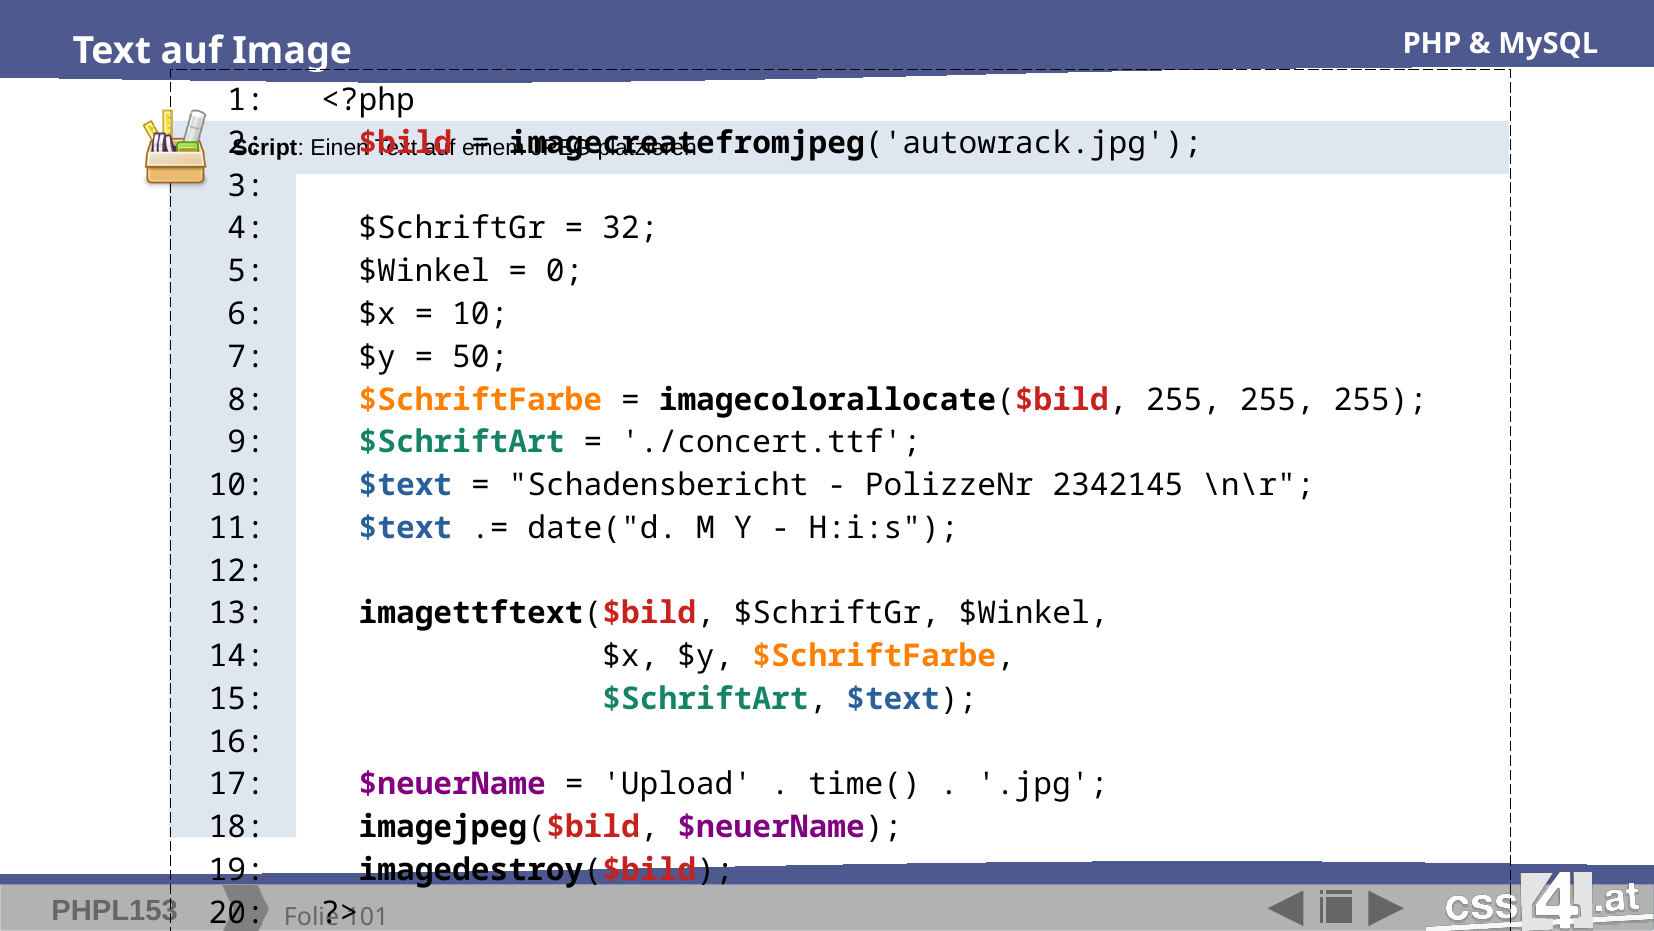

PHP & MySQL
Text auf Image
 1: <?php
 2: $bild = imagecreatefromjpeg('autowrack.jpg');
 3:
 4: $SchriftGr = 32;
 5: $Winkel = 0;
 6: $x = 10;
 7: $y = 50;
 8: $SchriftFarbe = imagecolorallocate($bild, 255, 255, 255);
 9: $SchriftArt = './concert.ttf';
10: $text = "Schadensbericht - PolizzeNr 2342145 \n\r";
11: $text .= date("d. M Y - H:i:s");
12:
13: imagettftext($bild, $SchriftGr, $Winkel,
14: $x, $y, $SchriftFarbe,
15: $SchriftArt, $text);
16:
17: $neuerName = 'Upload' . time() . '.jpg';
18: imagejpeg($bild, $neuerName);
19: imagedestroy($bild);
20: ?>
Script: Einen Text auf einem JPEG platzieren
PHPL153
Folie